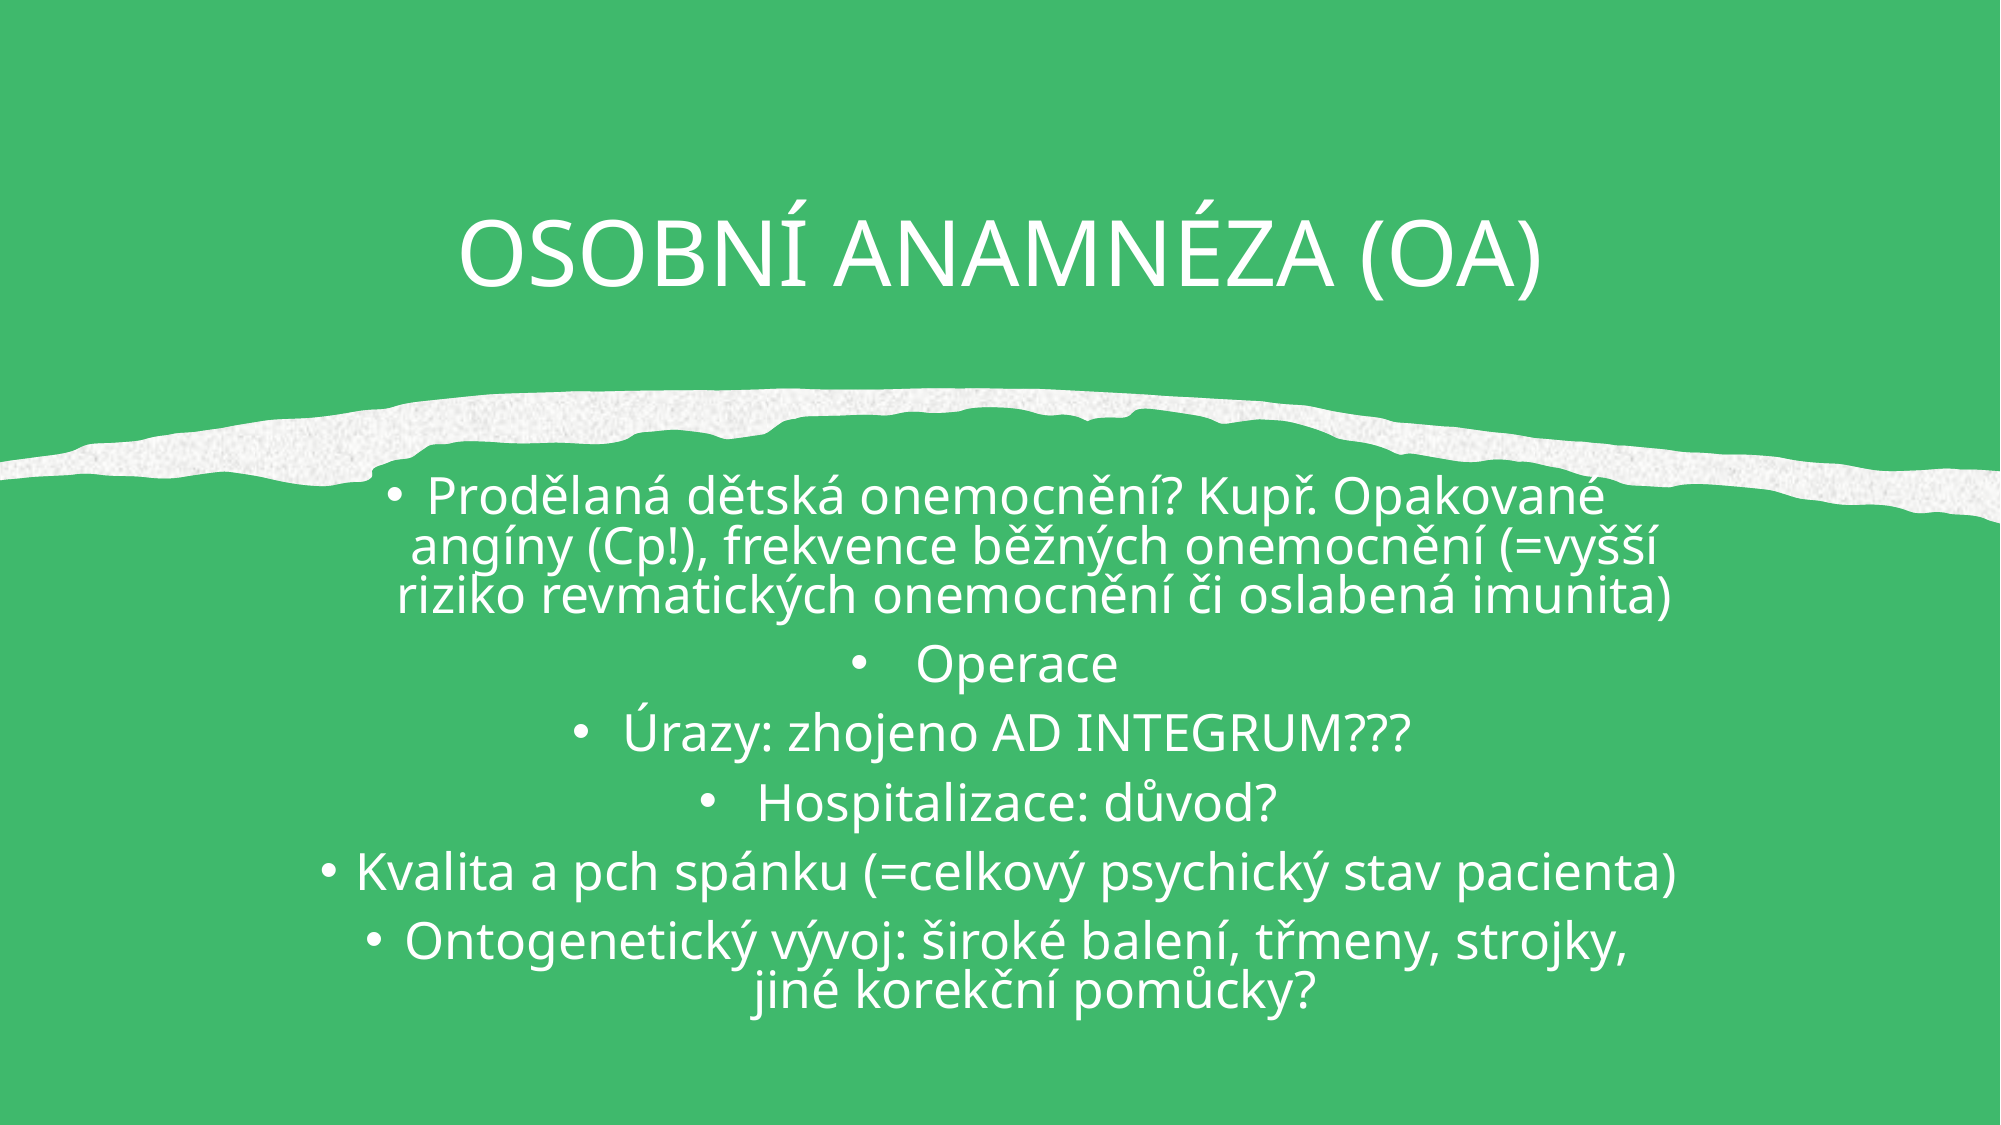

# OSOBNÍ ANAMNÉZA (OA)
Prodělaná dětská onemocnění? Kupř. Opakované angíny (Cp!), frekvence běžných onemocnění (=vyšší riziko revmatických onemocnění či oslabená imunita)
Operace
Úrazy: zhojeno AD INTEGRUM???
Hospitalizace: důvod?
Kvalita a pch spánku (=celkový psychický stav pacienta)
Ontogenetický vývoj: široké balení, třmeny, strojky, jiné korekční pomůcky?